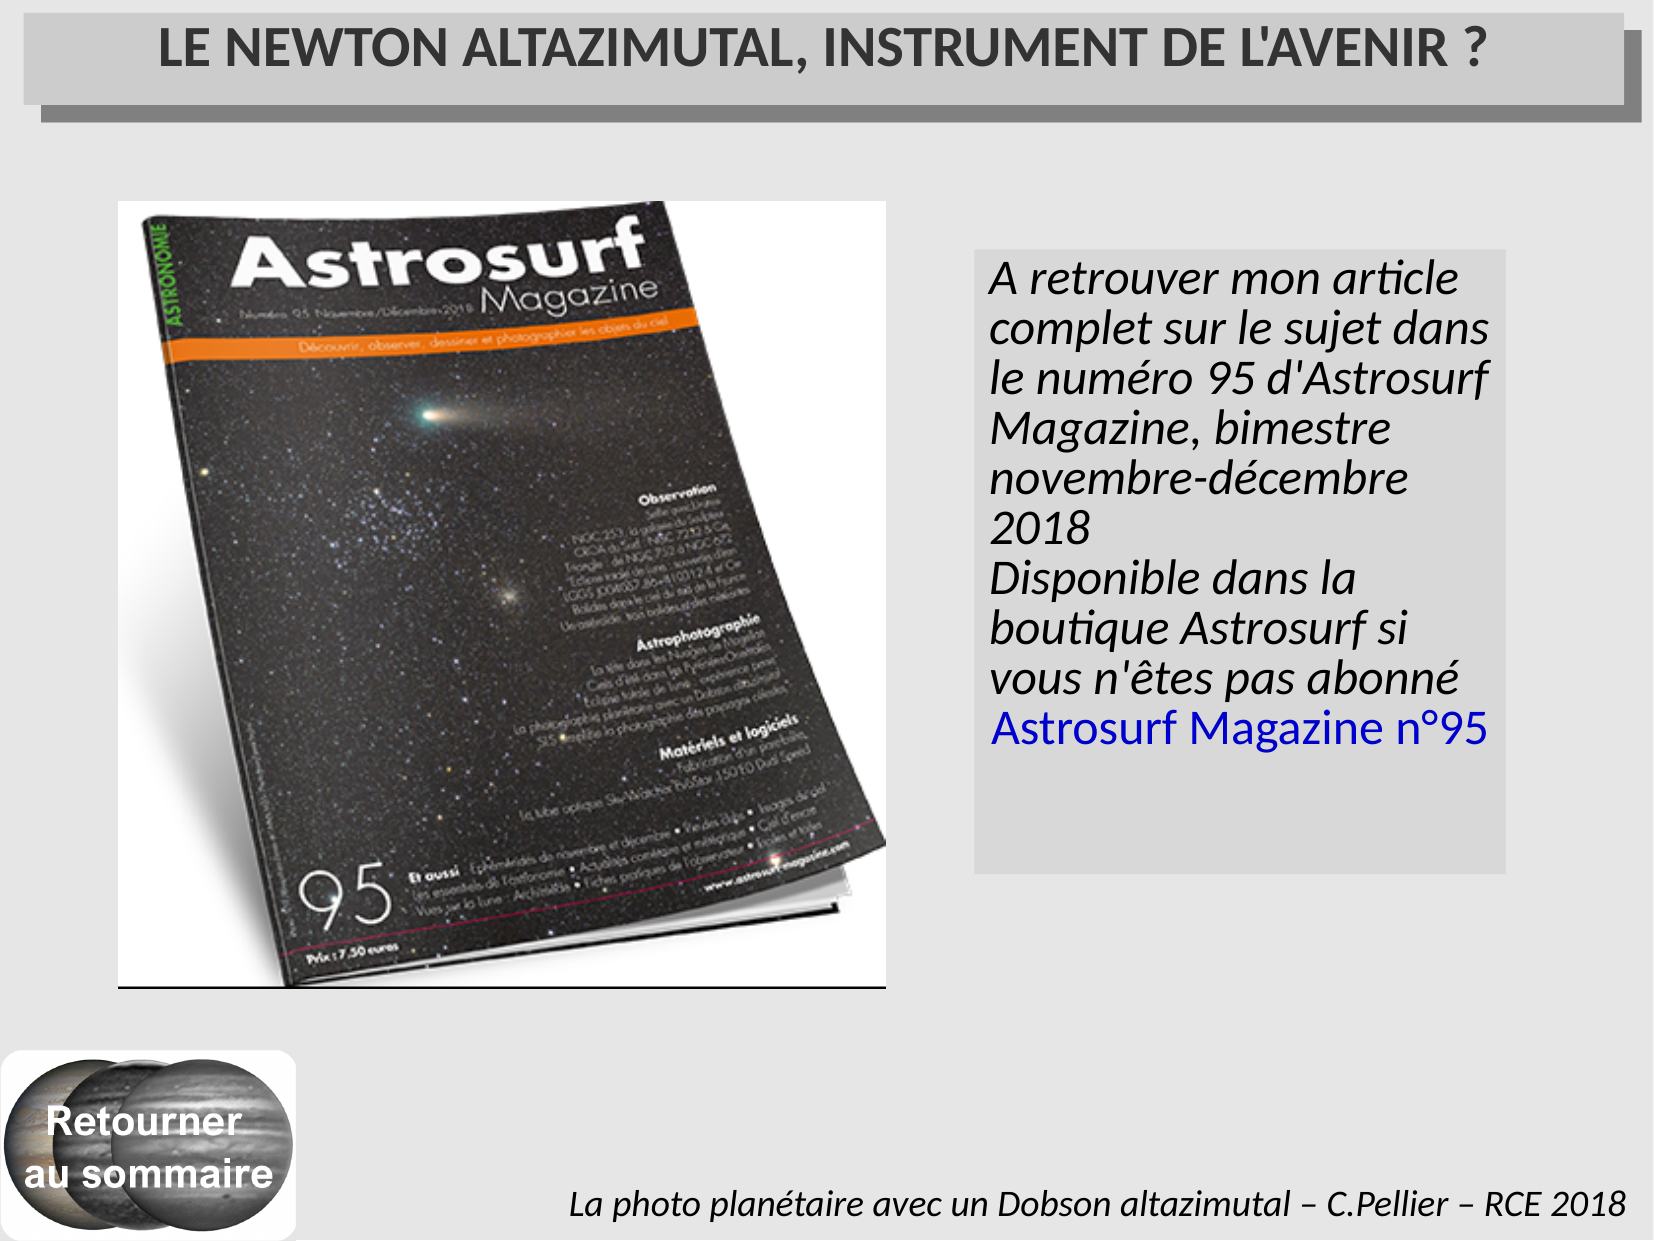

LE NEWTON ALTAZIMUTAL, INSTRUMENT DE L'AVENIR ?
A retrouver mon article complet sur le sujet dans le numéro 95 d'Astrosurf Magazine, bimestre novembre-décembre 2018
Disponible dans la boutique Astrosurf si vous n'êtes pas abonné
Astrosurf Magazine n°95
La photo planétaire avec un Dobson altazimutal – C.Pellier – RCE 2018